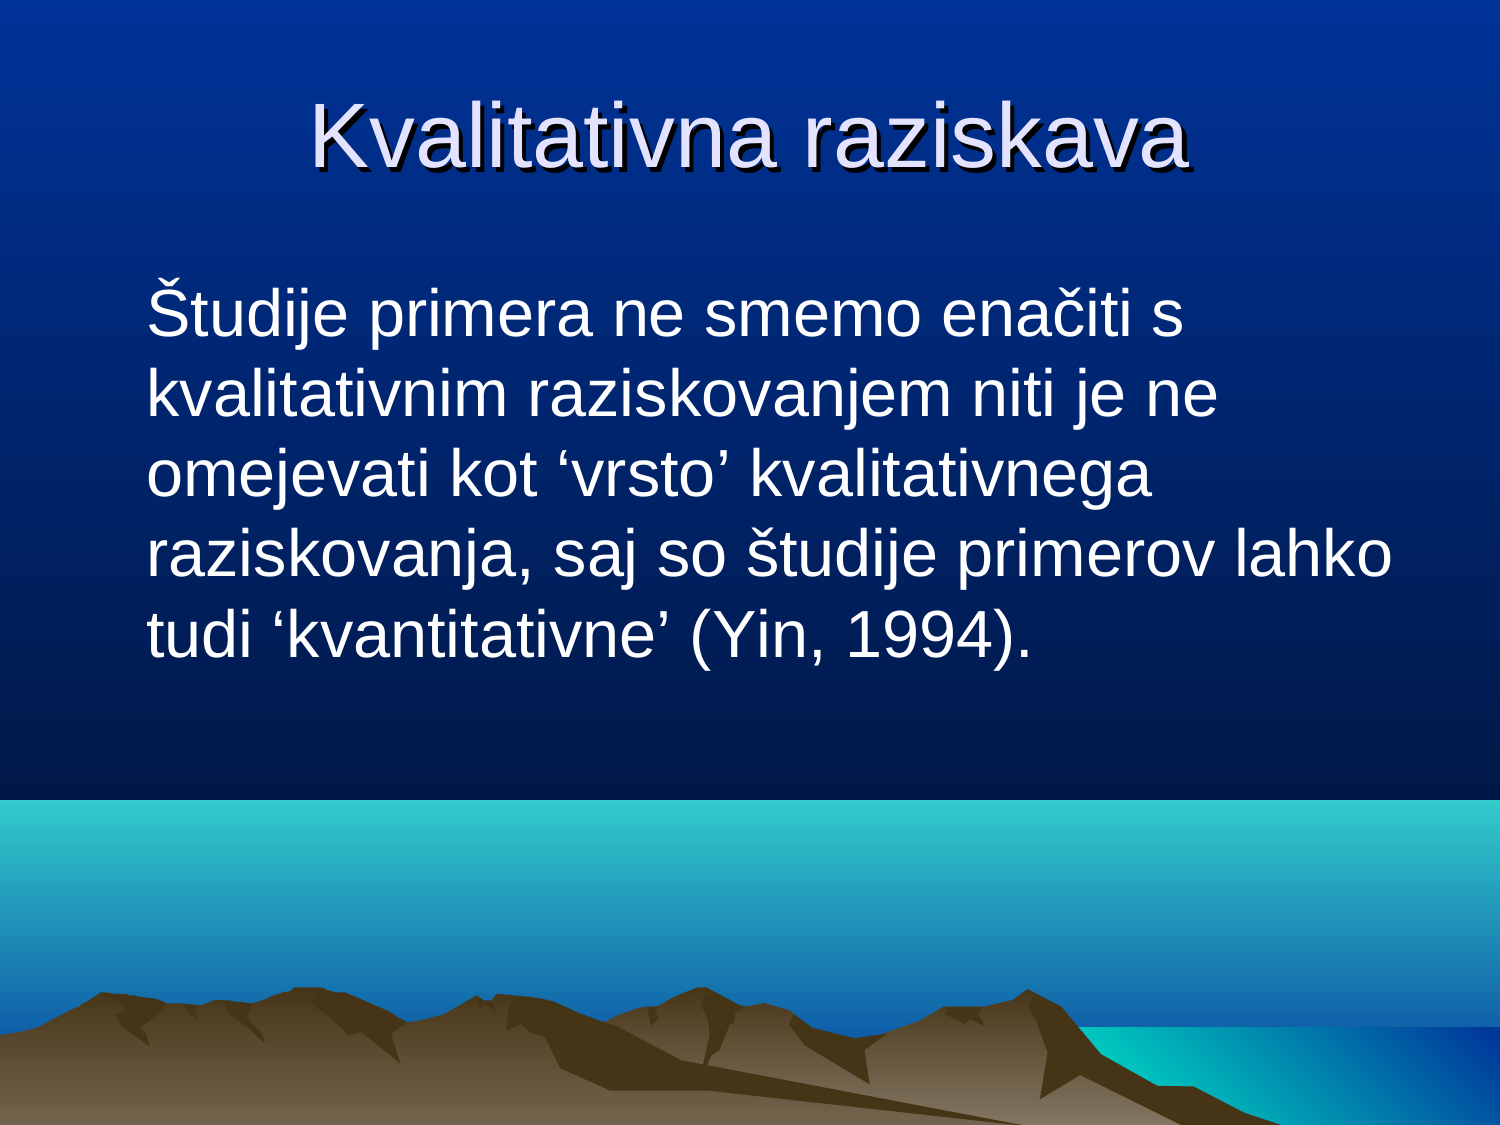

# Kvalitativna raziskava
	Študije primera ne smemo enačiti s kvalitativnim raziskovanjem niti je ne omejevati kot ‘vrsto’ kvalitativnega raziskovanja, saj so študije primerov lahko tudi ‘kvantitativne’ (Yin, 1994).